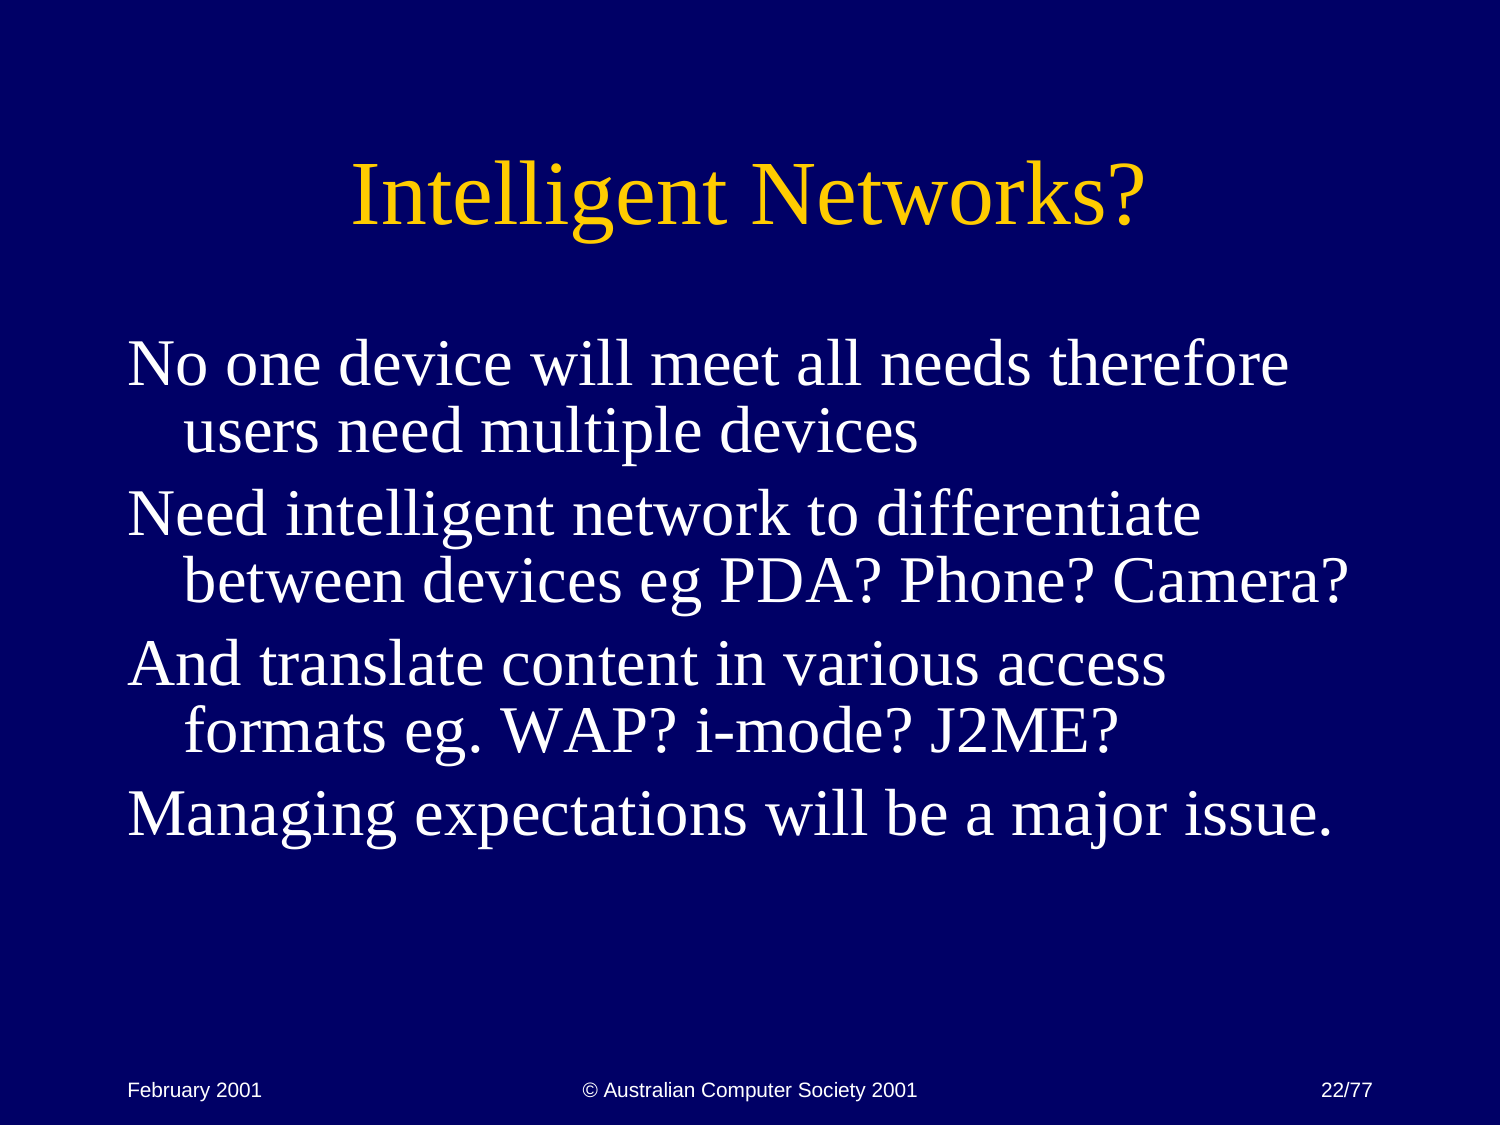

# Intelligent Networks?
No one device will meet all needs therefore users need multiple devices
Need intelligent network to differentiate between devices eg PDA? Phone? Camera?
And translate content in various access formats eg. WAP? i-mode? J2ME?
Managing expectations will be a major issue.
February 2001
© Australian Computer Society 2001
22